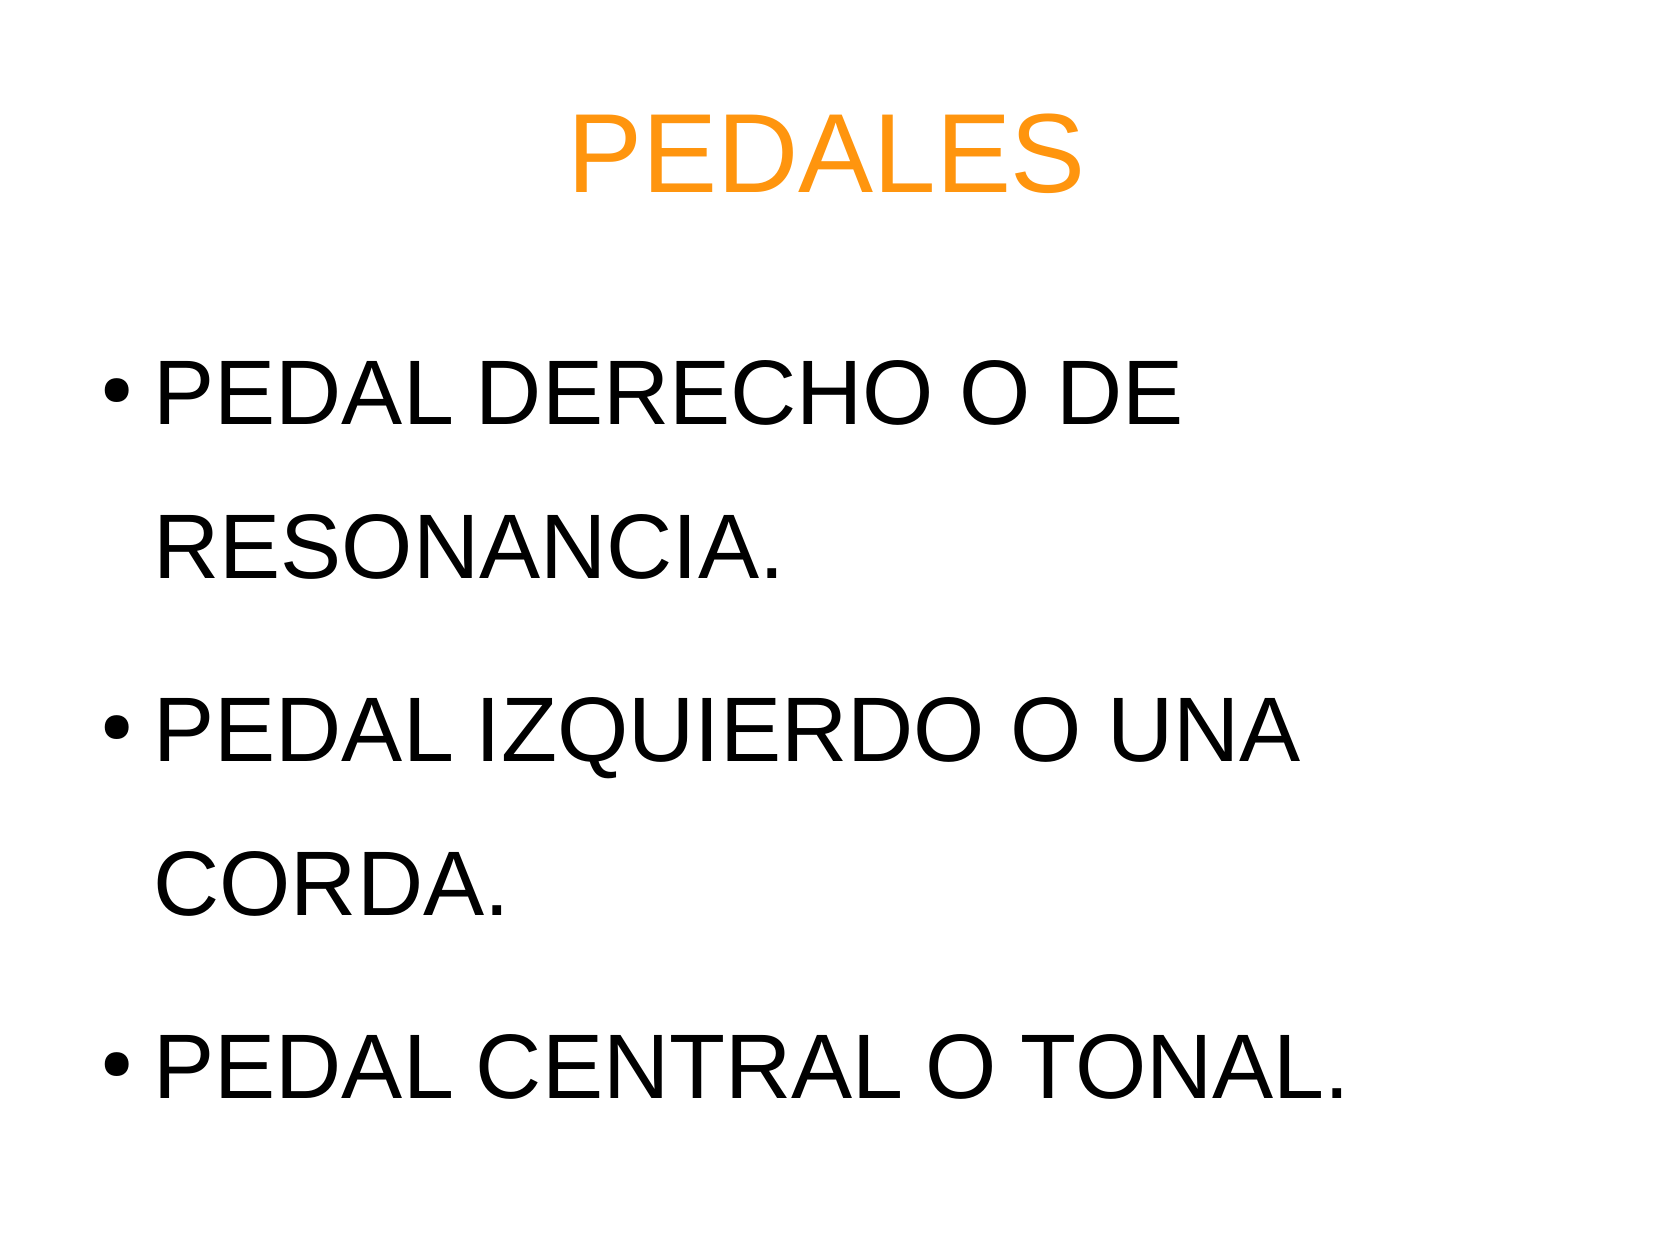

# PEDALES
PEDAL DERECHO O DE RESONANCIA.
PEDAL IZQUIERDO O UNA CORDA.
PEDAL CENTRAL O TONAL.